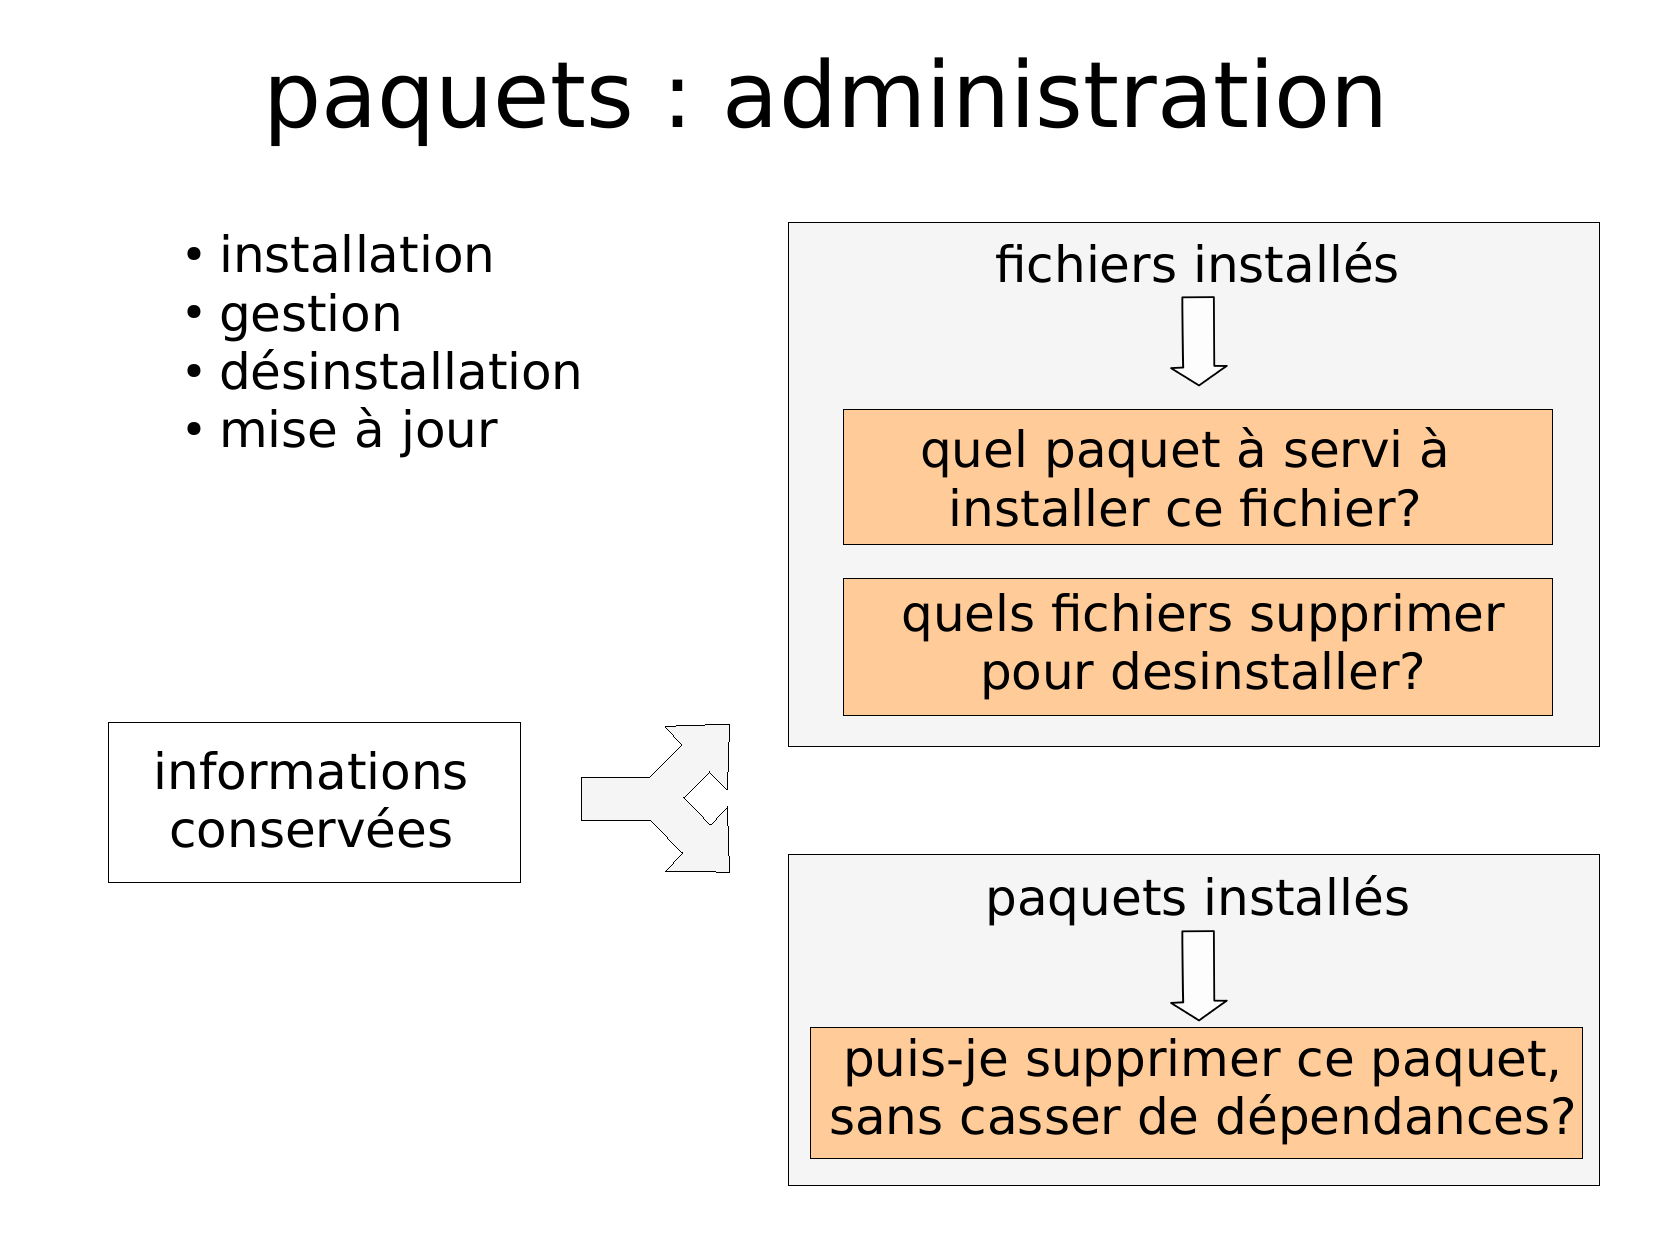

# paquets : administration
 installation
 gestion
 désinstallation
 mise à jour
fichiers installés
quel paquet à servi à installer ce fichier?
quels fichiers supprimer
pour desinstaller?
informations conservées
paquets installés
puis-je supprimer ce paquet,
sans casser de dépendances?